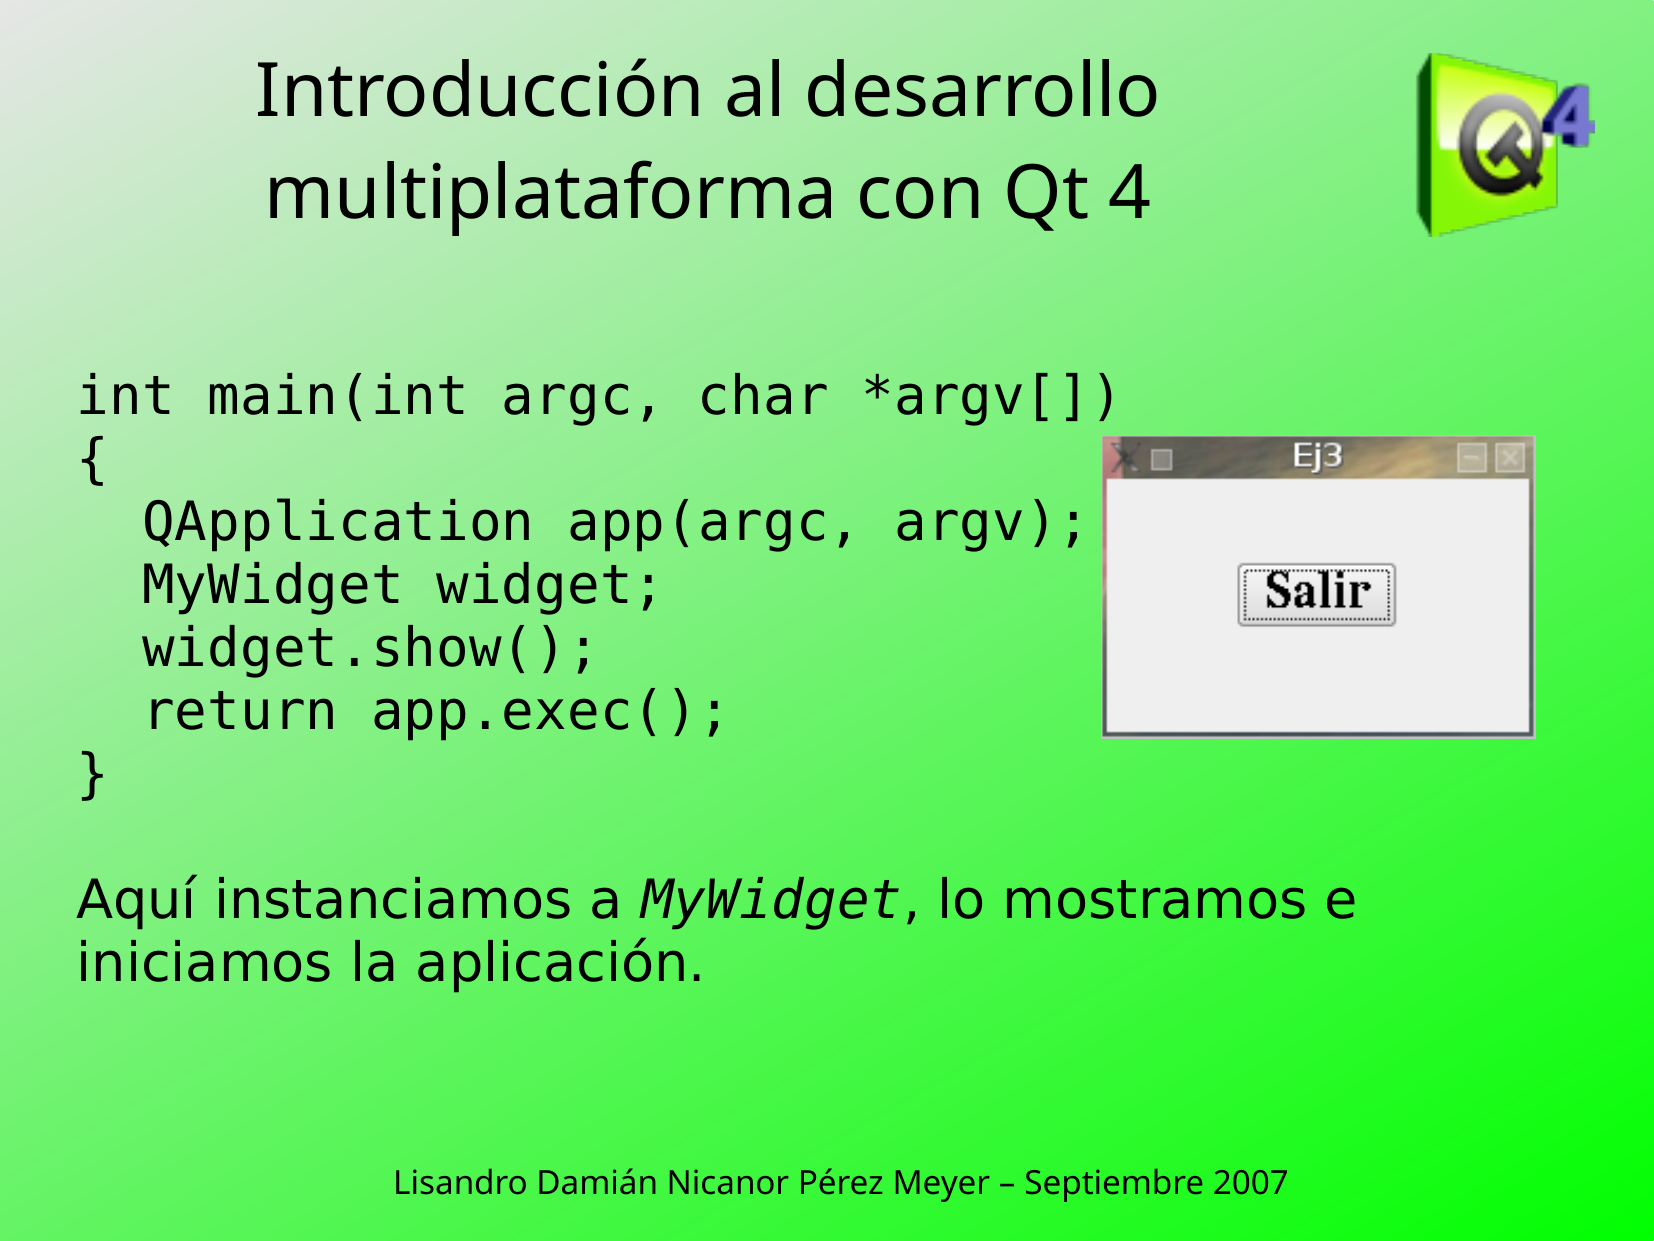

# Introducción al desarrollo multiplataforma con Qt 4
int main(int argc, char *argv[])
{
 QApplication app(argc, argv);
 MyWidget widget;
 widget.show();
 return app.exec();
}
Aquí instanciamos a MyWidget, lo mostramos e iniciamos la aplicación.
Lisandro Damián Nicanor Pérez Meyer – Septiembre 2007